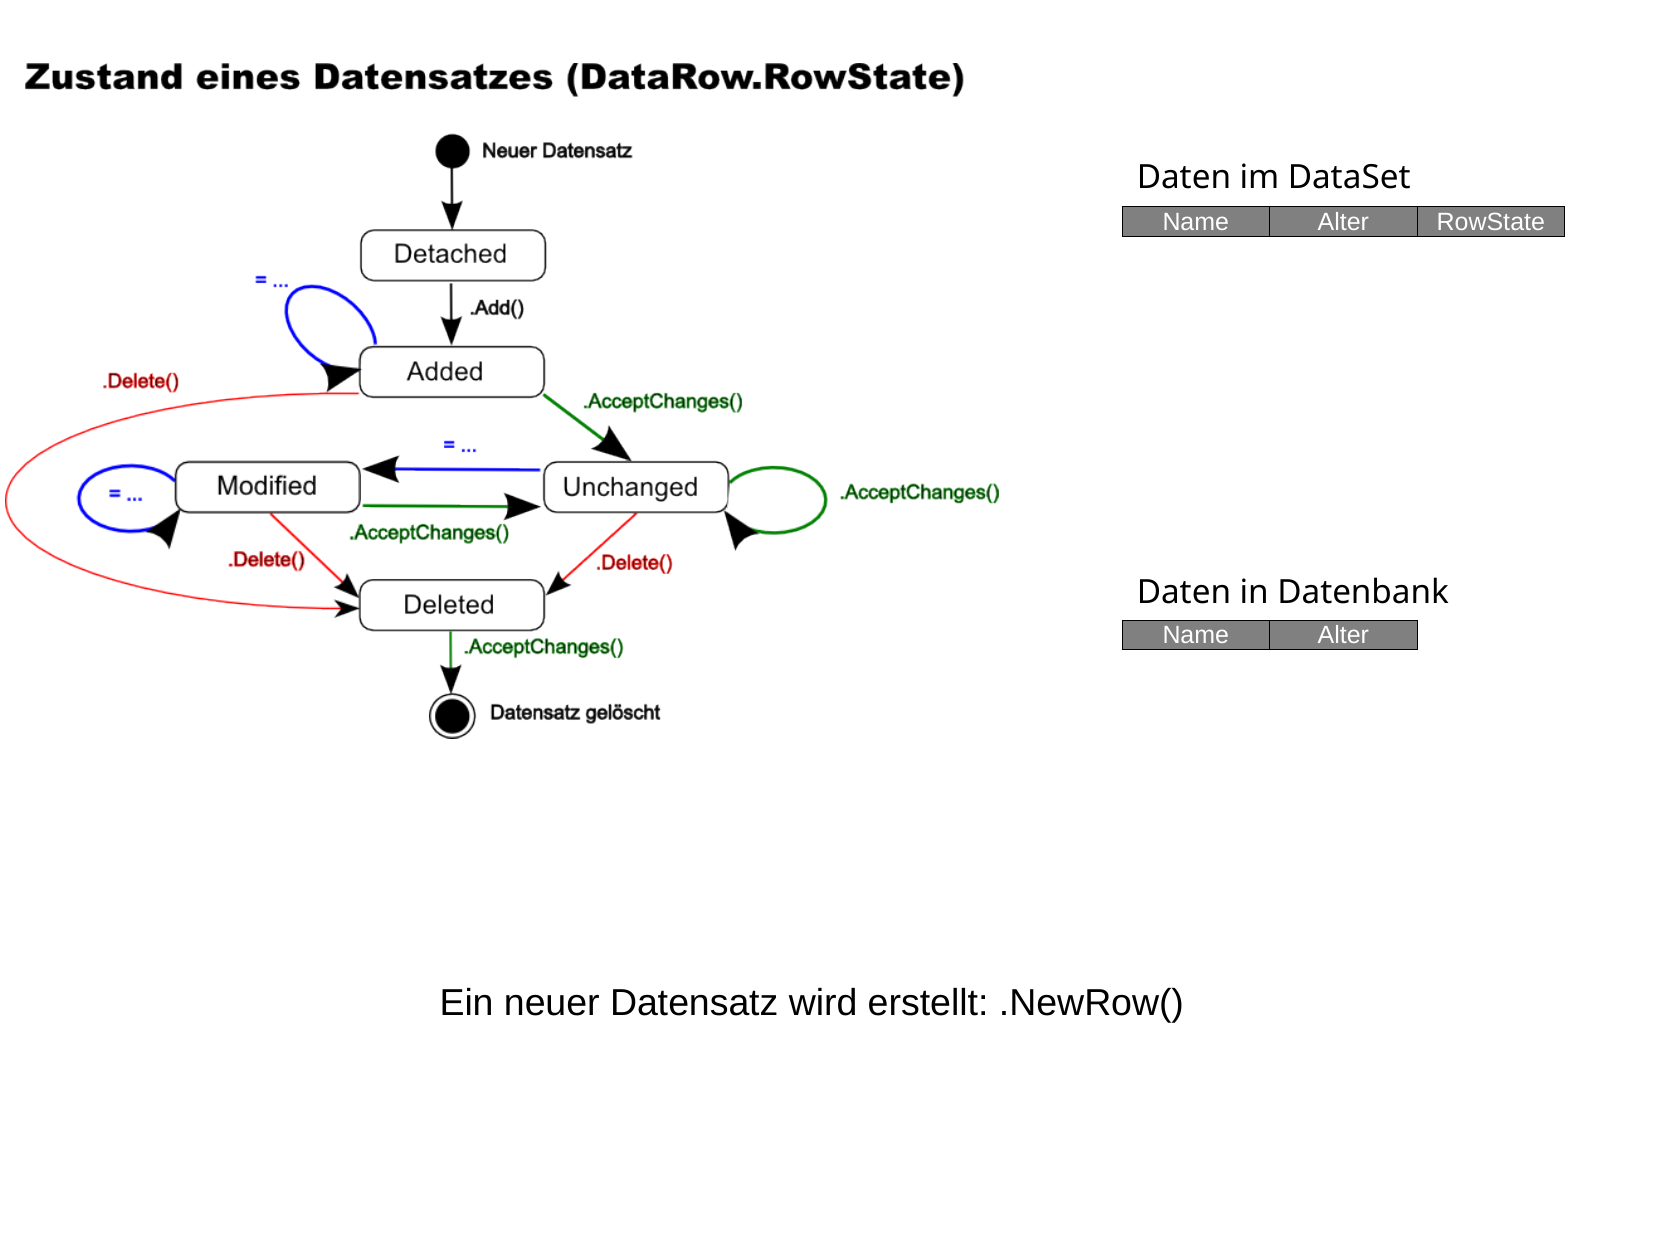

Daten im DataSet
Name
Name
Name
Name
Alter
Alter
Alter
RowState
Daten in Datenbank
Name
Name
Name
Name
Name
Name
Name
Name
Name
Name
Alter
Alter
Alter
Alter
Alter
Alter
Alter
Ein neuer Datensatz wird erstellt: .NewRow()